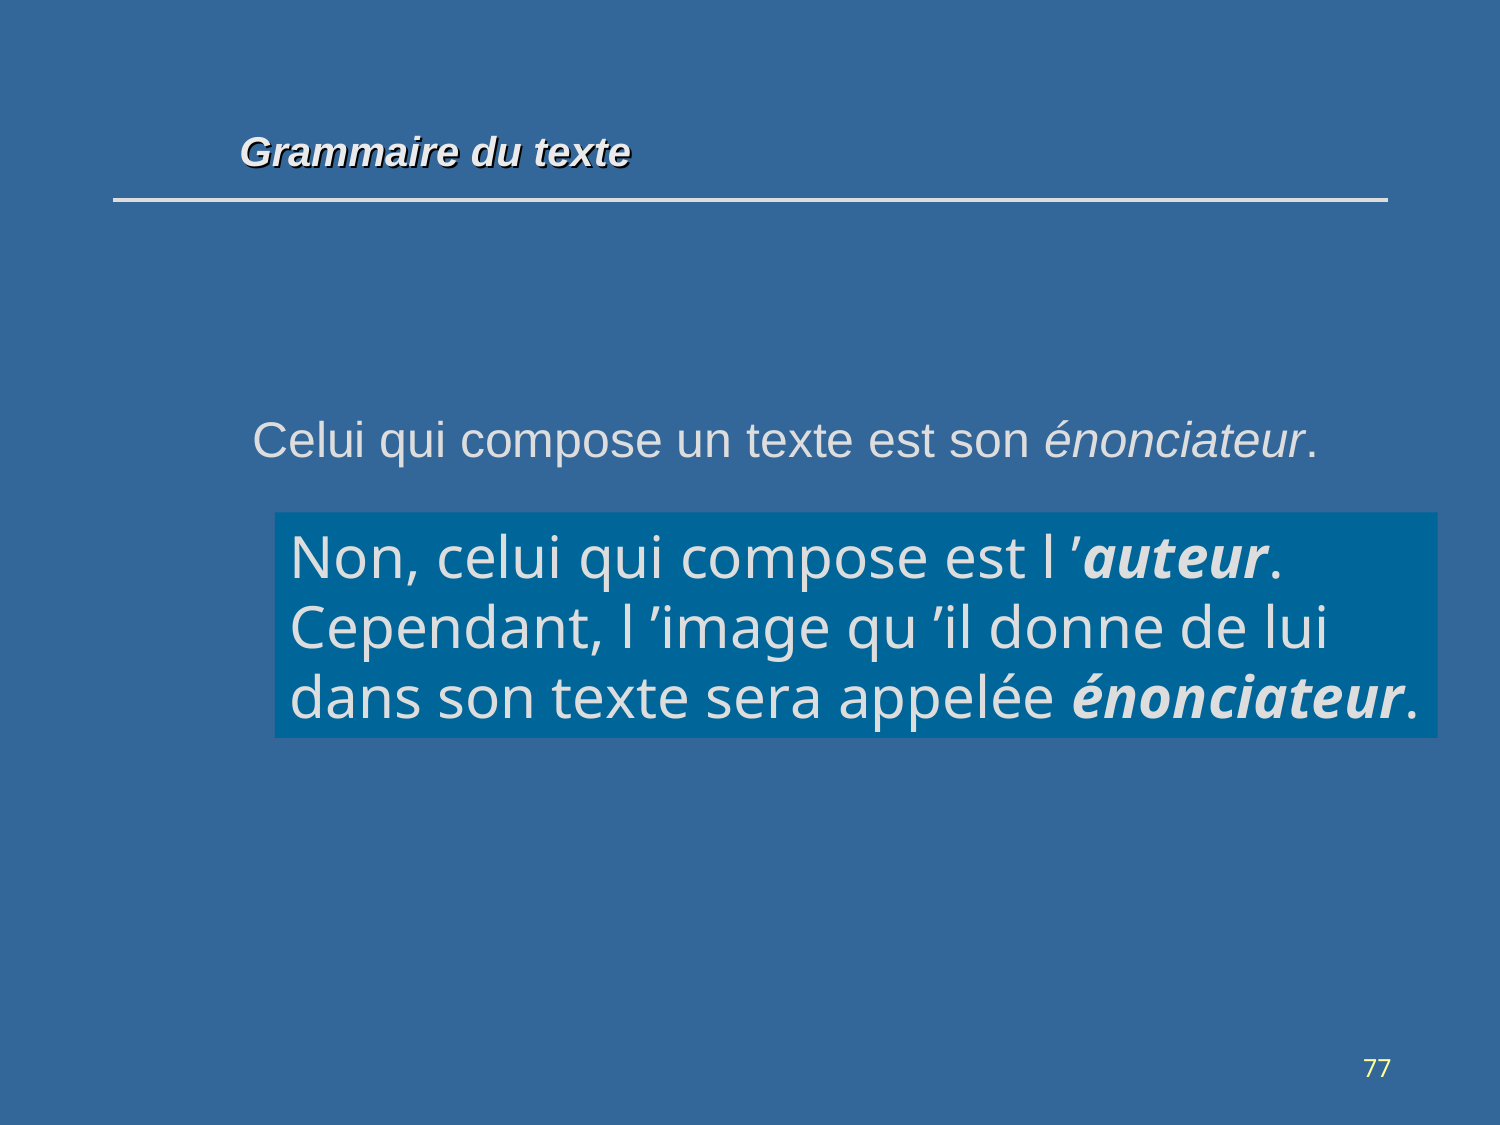

Grammaire du texte
Celui qui compose un texte est son énonciateur.
V / F ?
Non, celui qui compose est l ’auteur.
Cependant, l ’image qu ’il donne de lui dans son texte sera appelée énonciateur.
77